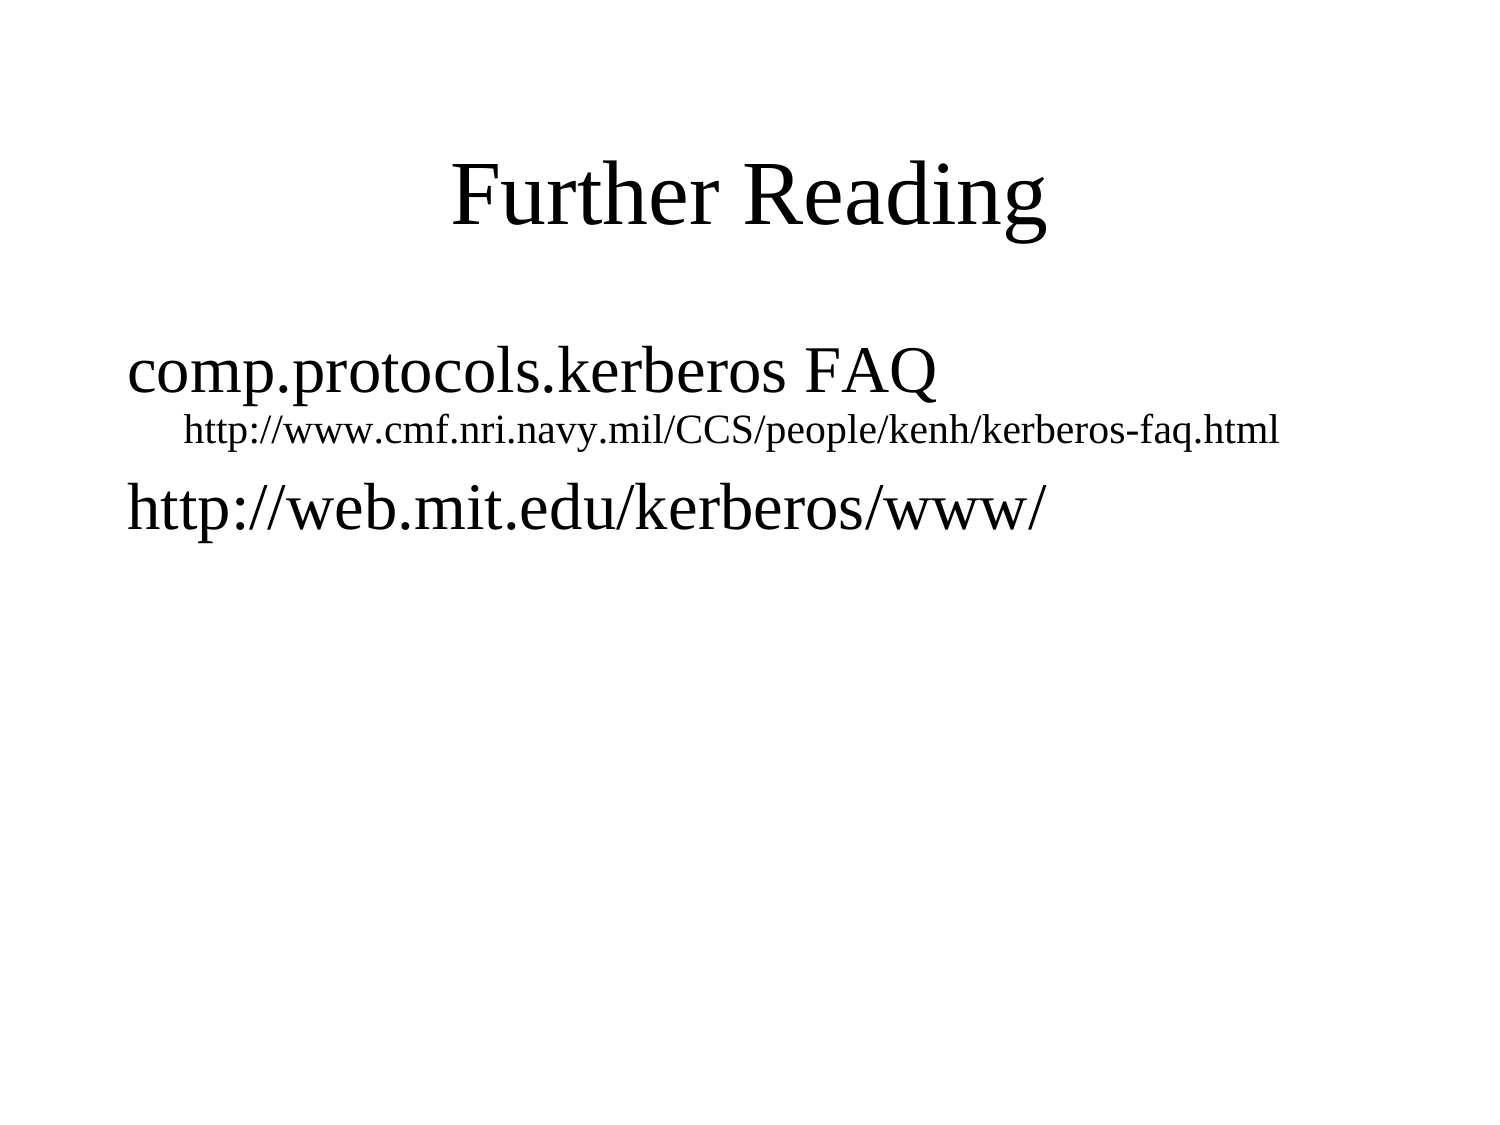

# Further Reading
comp.protocols.kerberos FAQ
http://www.cmf.nri.navy.mil/CCS/people/kenh/kerberos-faq.html
http://web.mit.edu/kerberos/www/